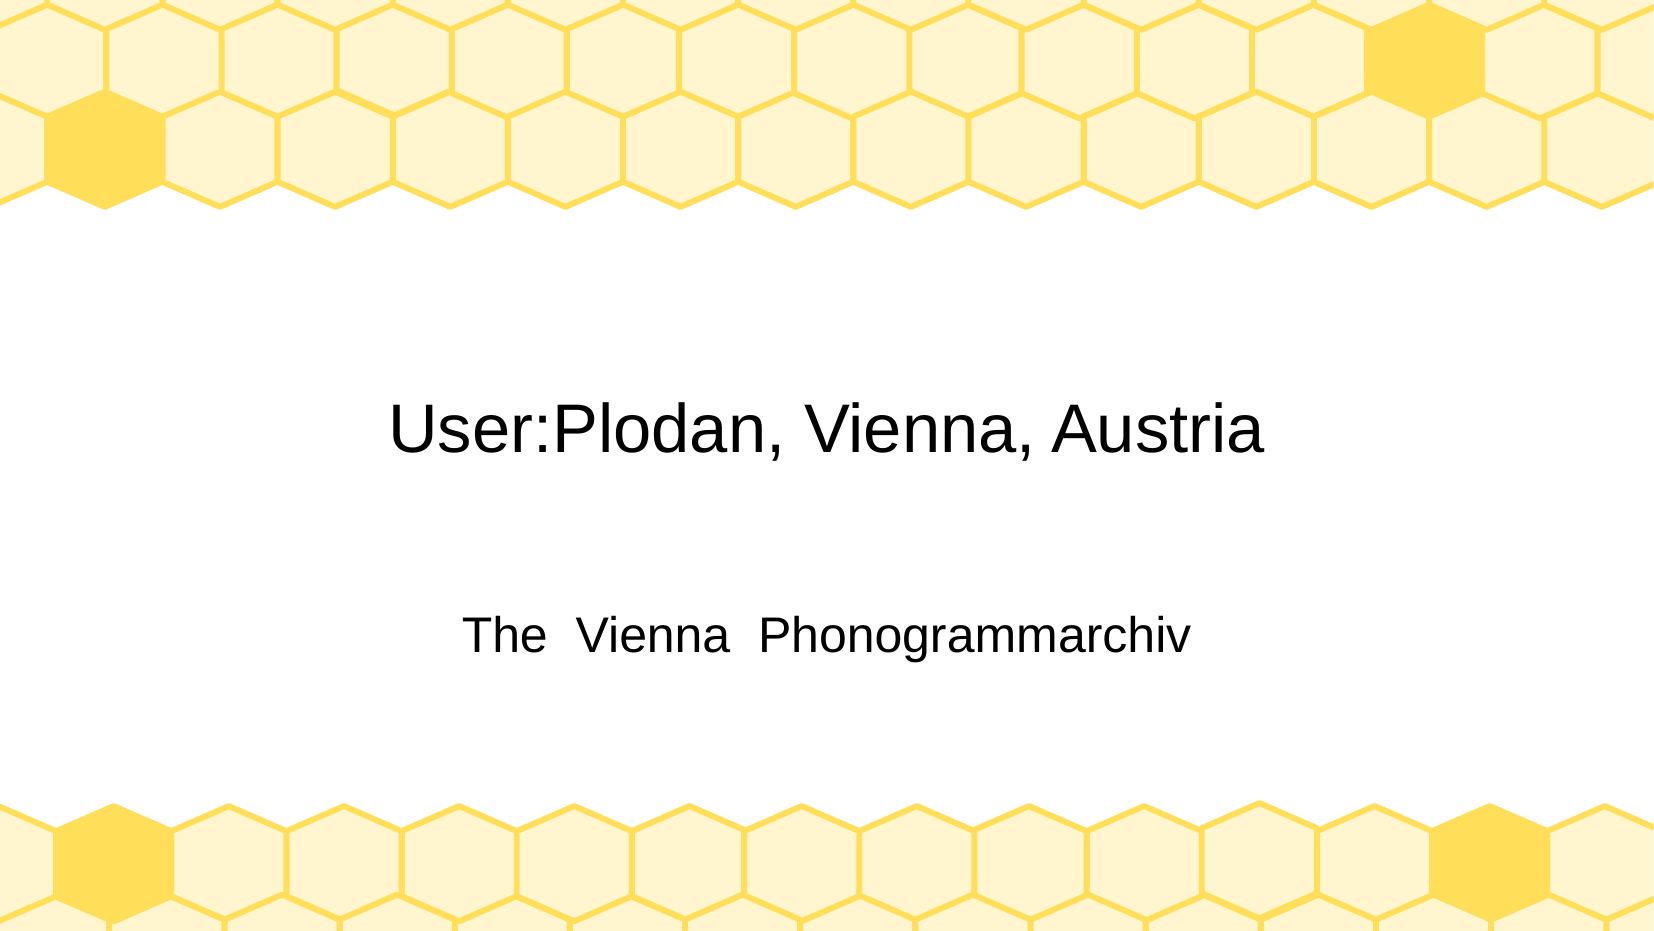

# User:Plodan, Vienna, Austria
The Vienna Phonogrammarchiv